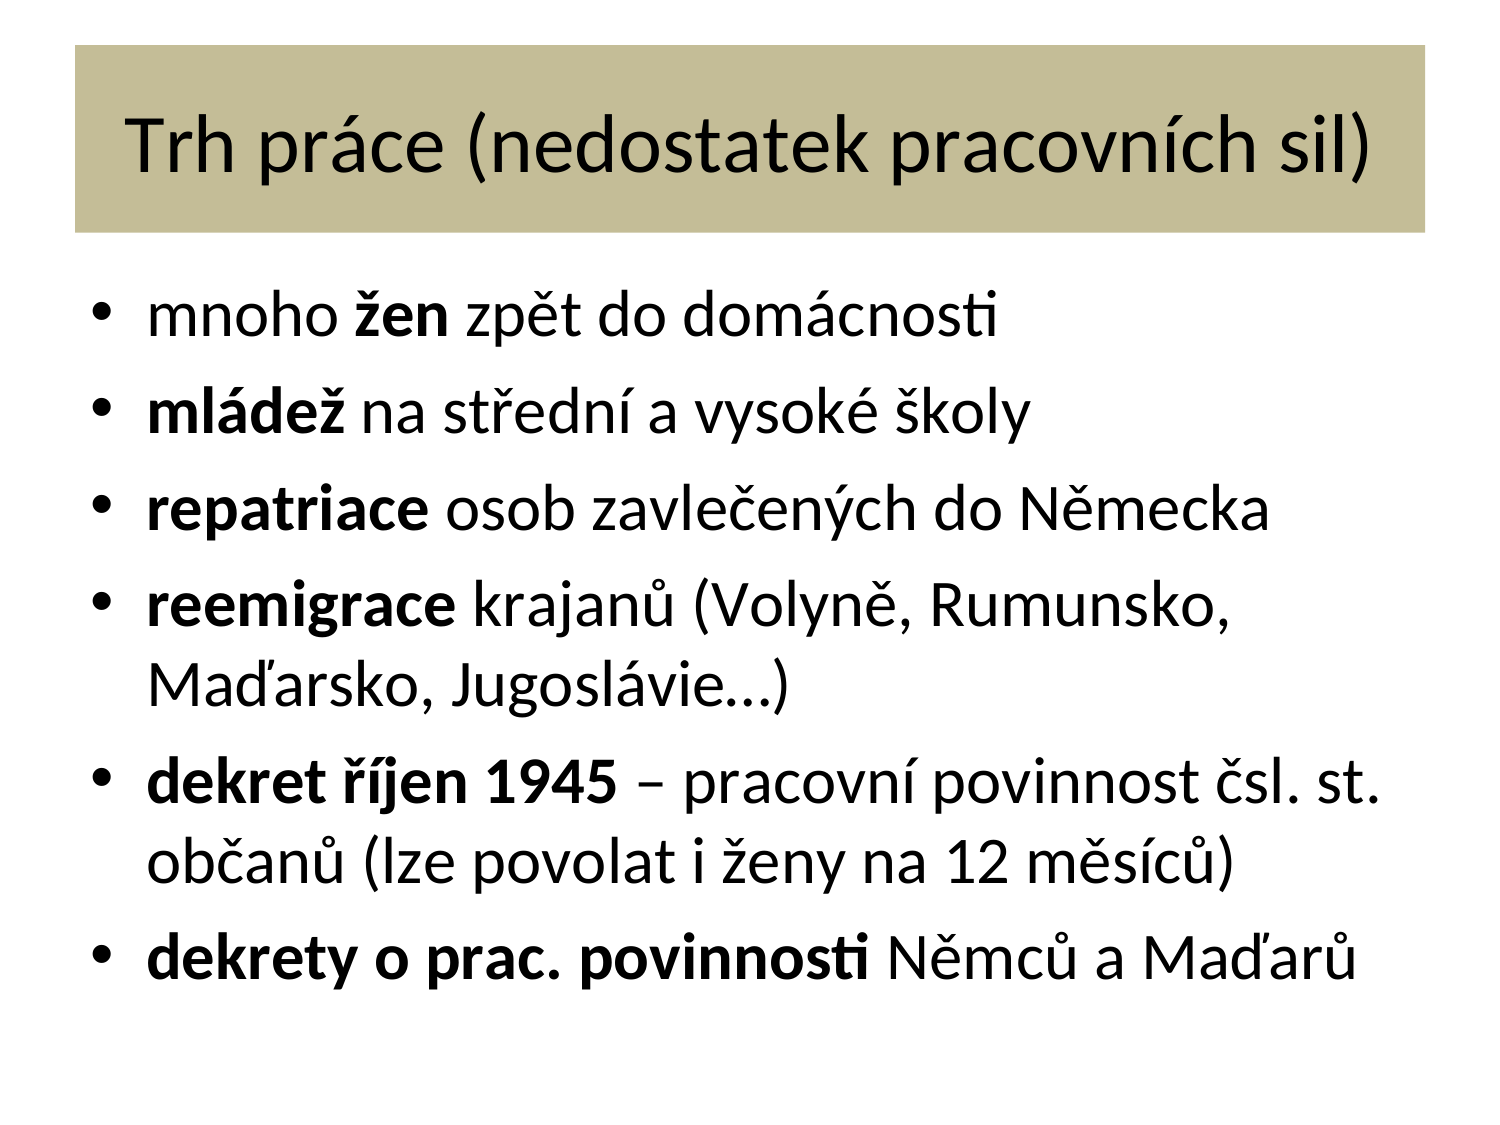

# Trh práce (nedostatek pracovních sil)
mnoho žen zpět do domácnosti
mládež na střední a vysoké školy
repatriace osob zavlečených do Německa
reemigrace krajanů (Volyně, Rumunsko, Maďarsko, Jugoslávie…)
dekret říjen 1945 – pracovní povinnost čsl. st. občanů (lze povolat i ženy na 12 měsíců)
dekrety o prac. povinnosti Němců a Maďarů